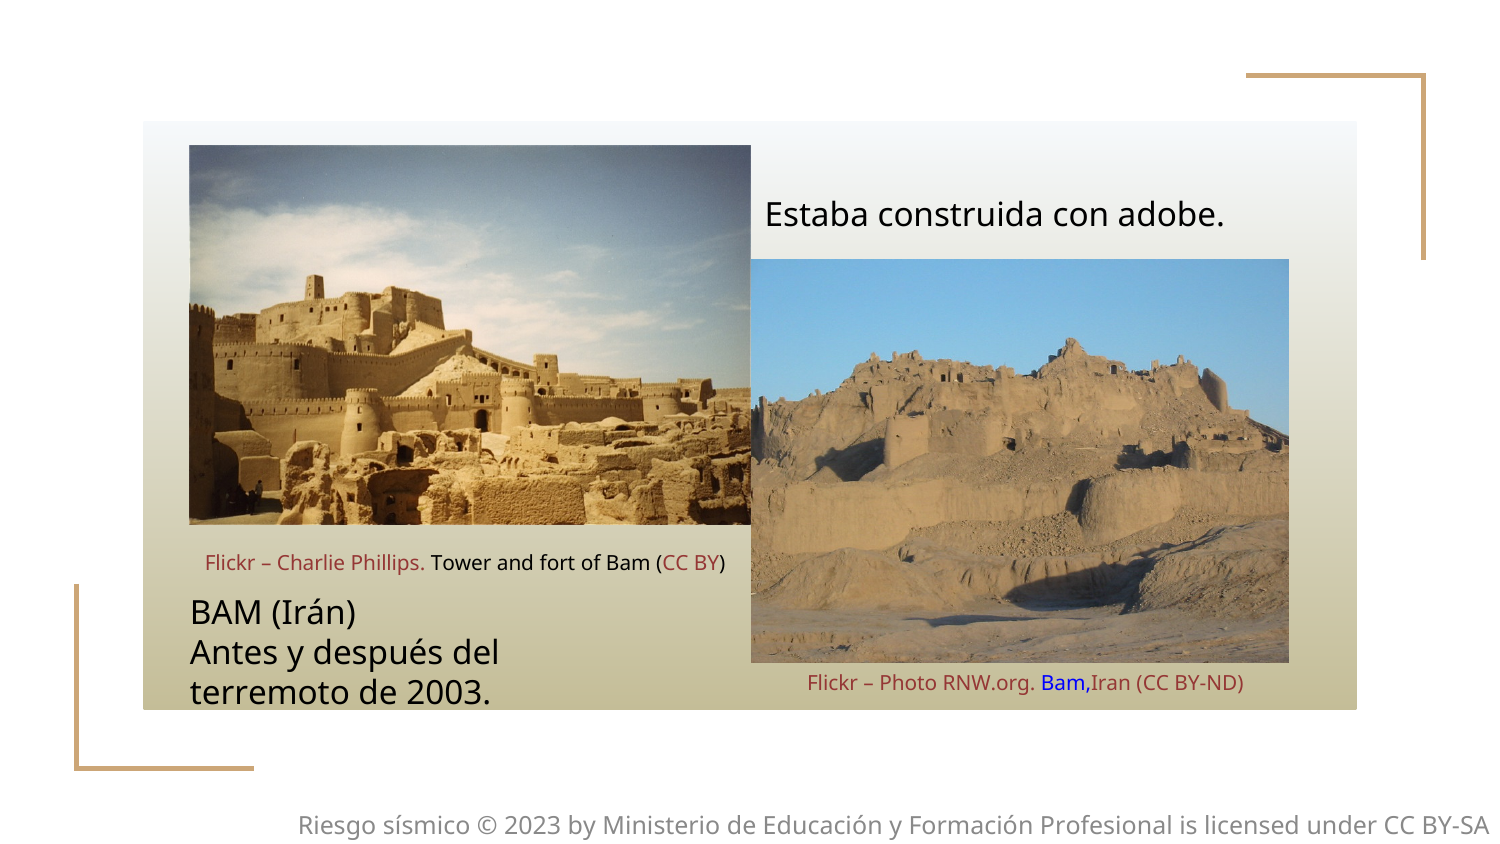

Estaba construida con adobe.
BAM (Irán)
Antes y después del terremoto de 2003.
Flickr – Charlie Phillips. Tower and fort of Bam (CC BY)
Flickr – Photo RNW.org. Bam,Iran (CC BY-ND)
Riesgo sísmico © 2023 by Ministerio de Educación y Formación Profesional is licensed under CC BY-SA 4.0